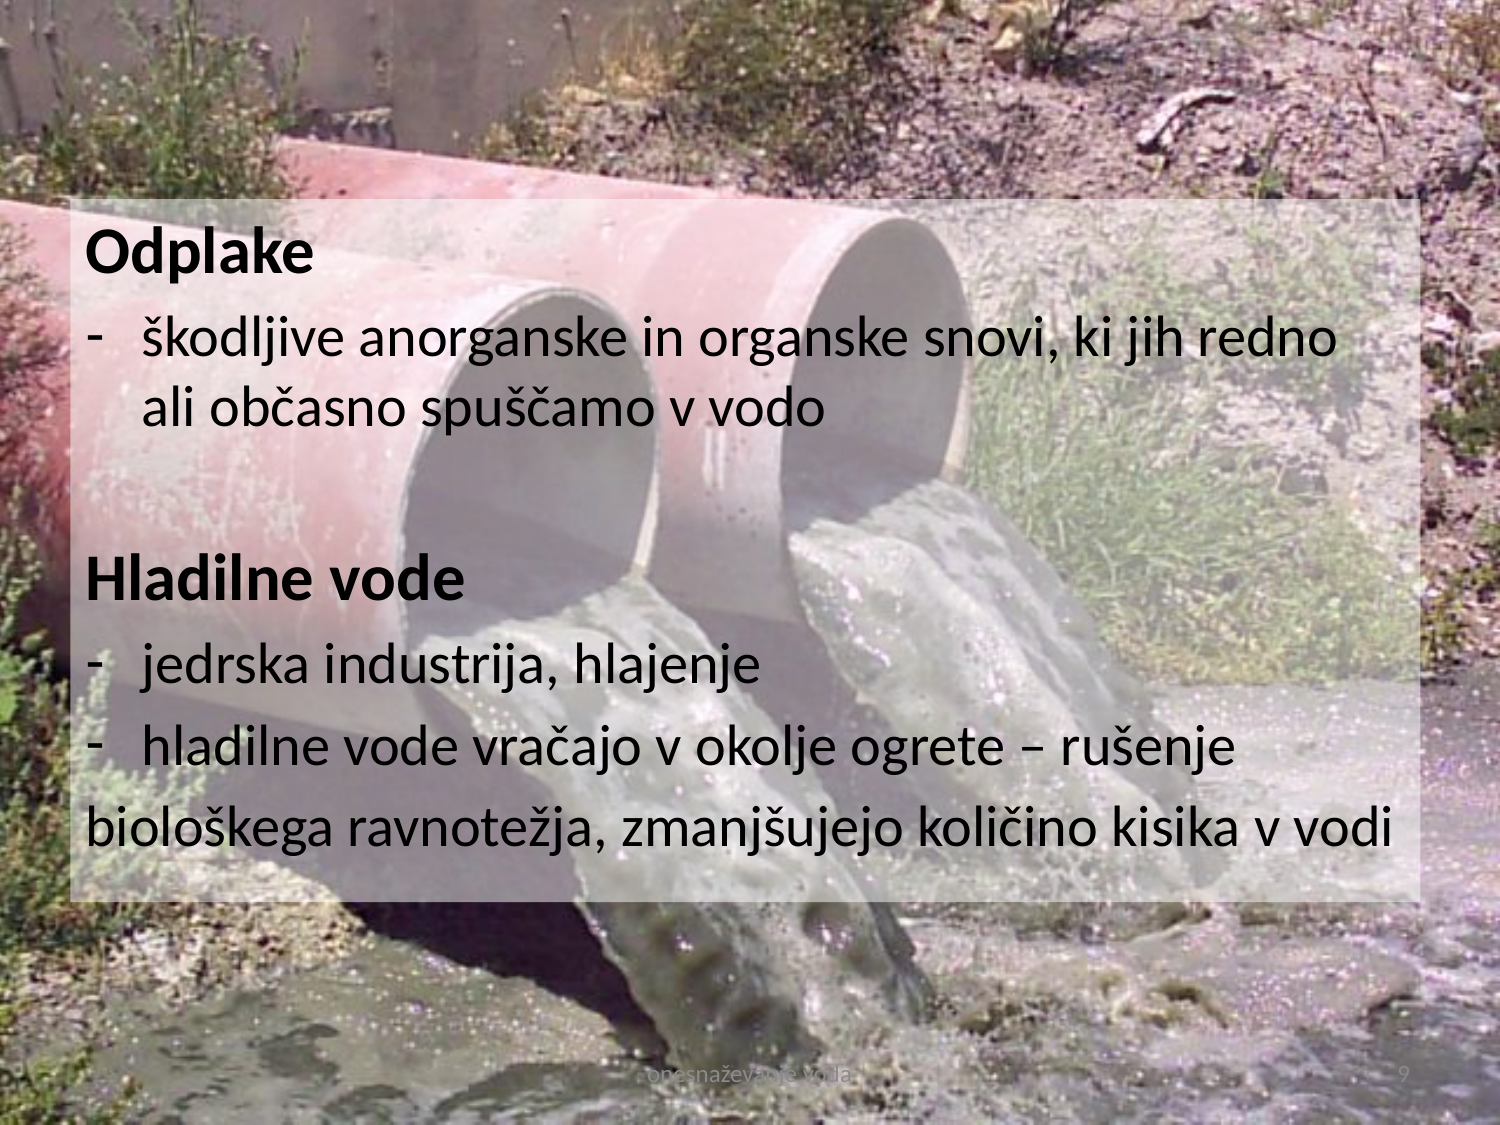

# Odplake
škodljive anorganske in organske snovi, ki jih redno ali občasno spuščamo v vodo
Hladilne vode
jedrska industrija, hlajenje
hladilne vode vračajo v okolje ogrete – rušenje
biološkega ravnotežja, zmanjšujejo količino kisika v vodi
onesnaževanje voda